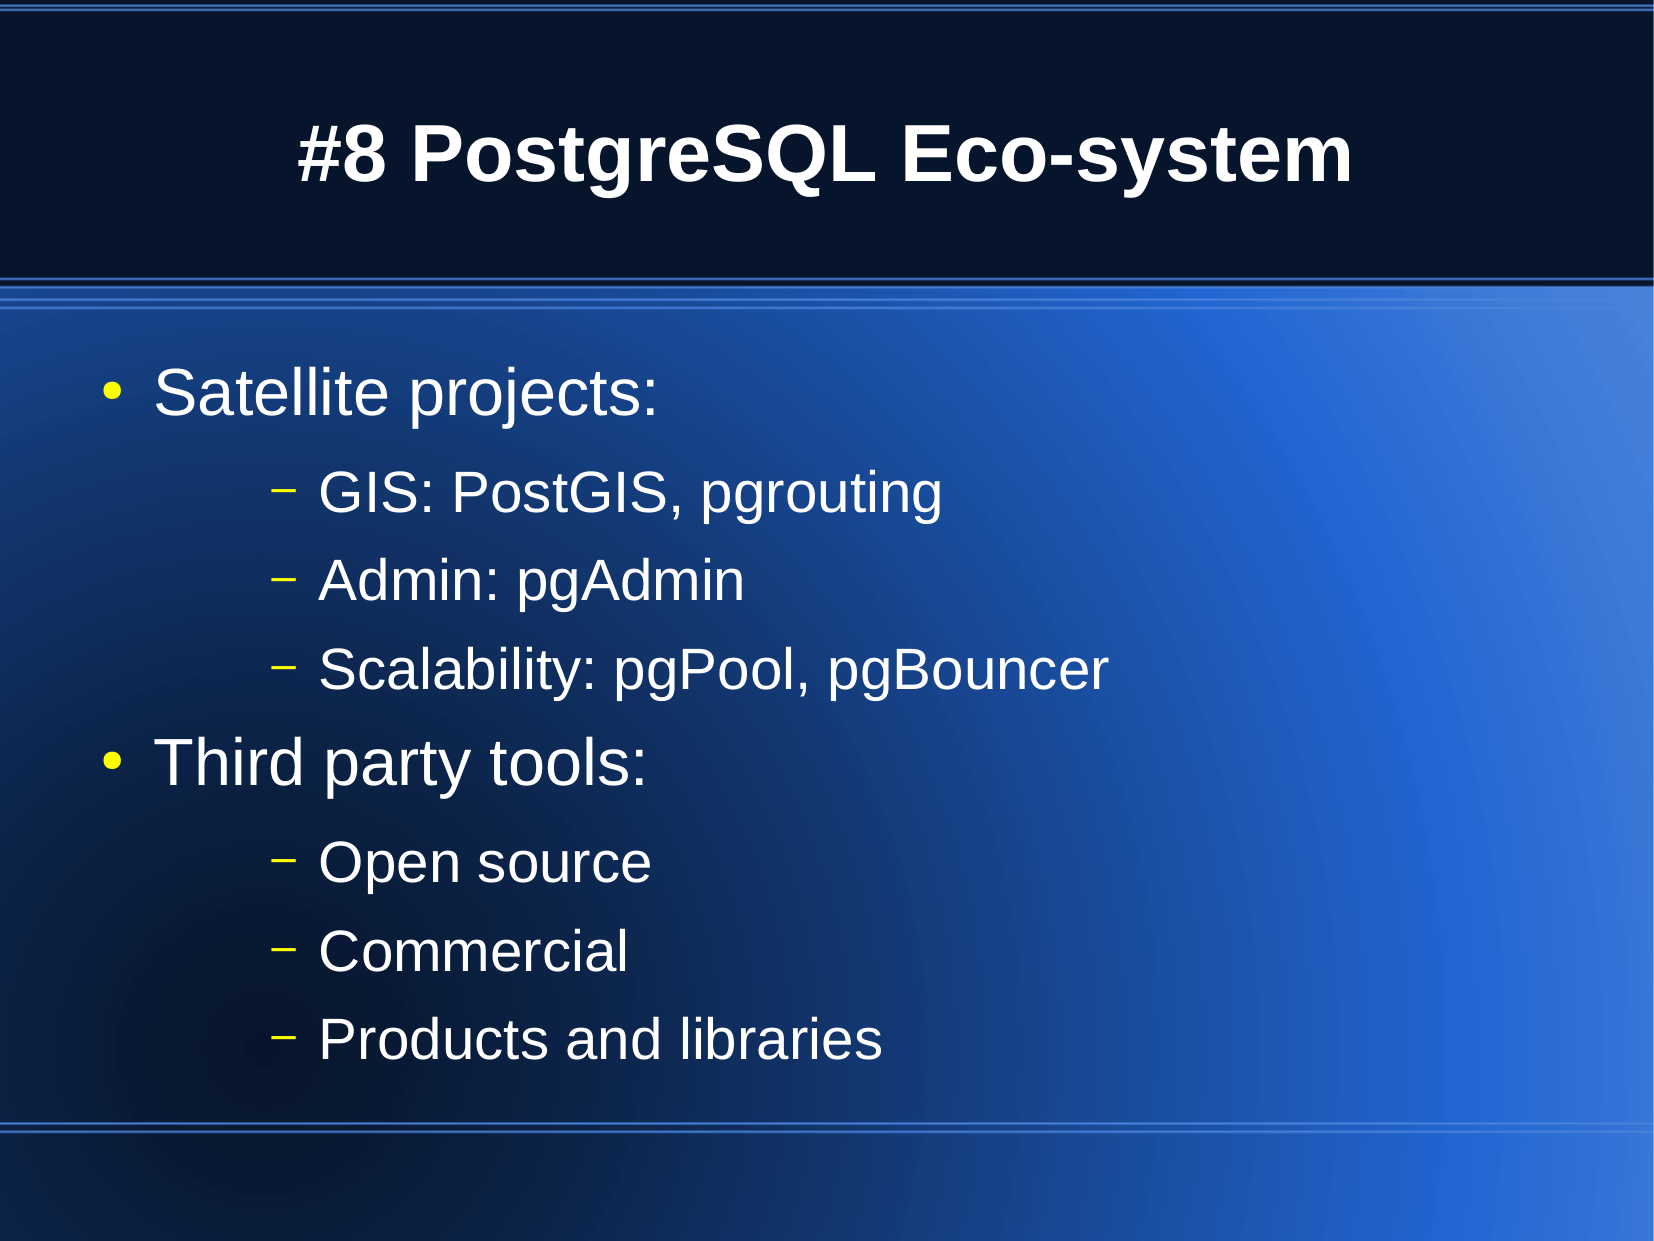

# #8 PostgreSQL Eco-system
Satellite projects:
GIS: PostGIS, pgrouting
Admin: pgAdmin
Scalability: pgPool, pgBouncer
Third party tools:
Open source
Commercial
Products and libraries